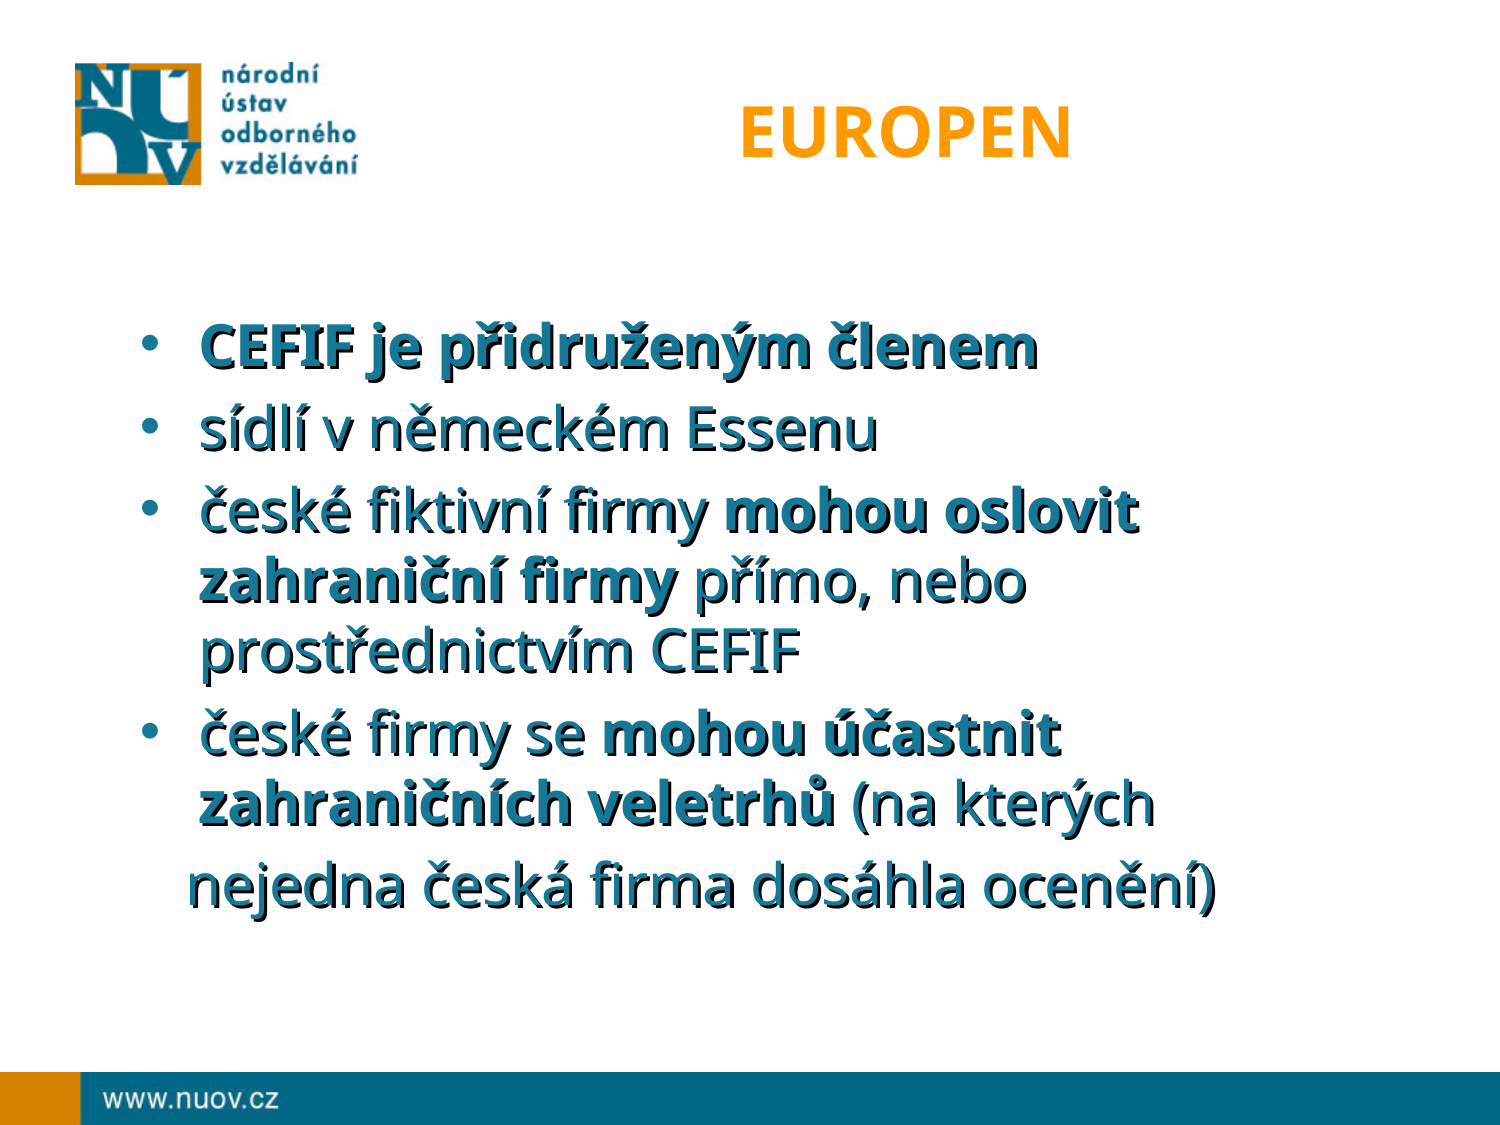

# EUROPEN
CEFIF je přidruženým členem
sídlí v německém Essenu
české fiktivní firmy mohou oslovit zahraniční firmy přímo, nebo prostřednictvím CEFIF
české firmy se mohou účastnit zahraničních veletrhů (na kterých
 nejedna česká firma dosáhla ocenění)